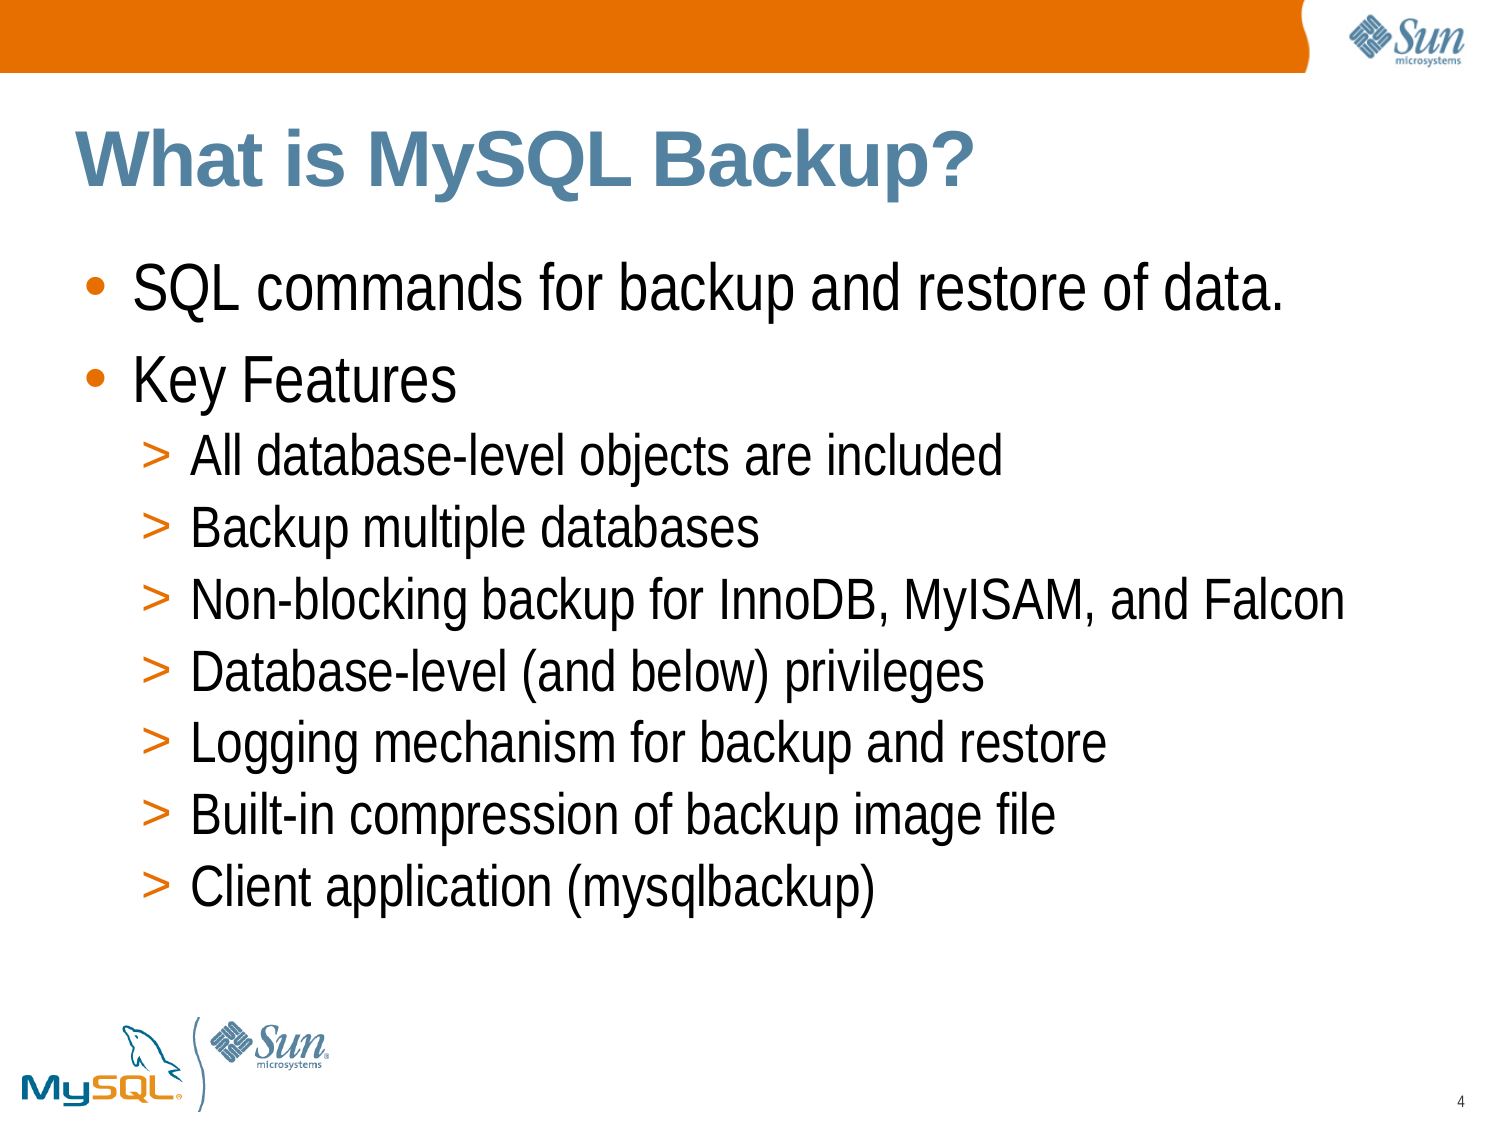

# What is MySQL Backup?
SQL commands for backup and restore of data.
Key Features
All database-level objects are included
Backup multiple databases
Non-blocking backup for InnoDB, MyISAM, and Falcon
Database-level (and below) privileges
Logging mechanism for backup and restore
Built-in compression of backup image file
Client application (mysqlbackup)